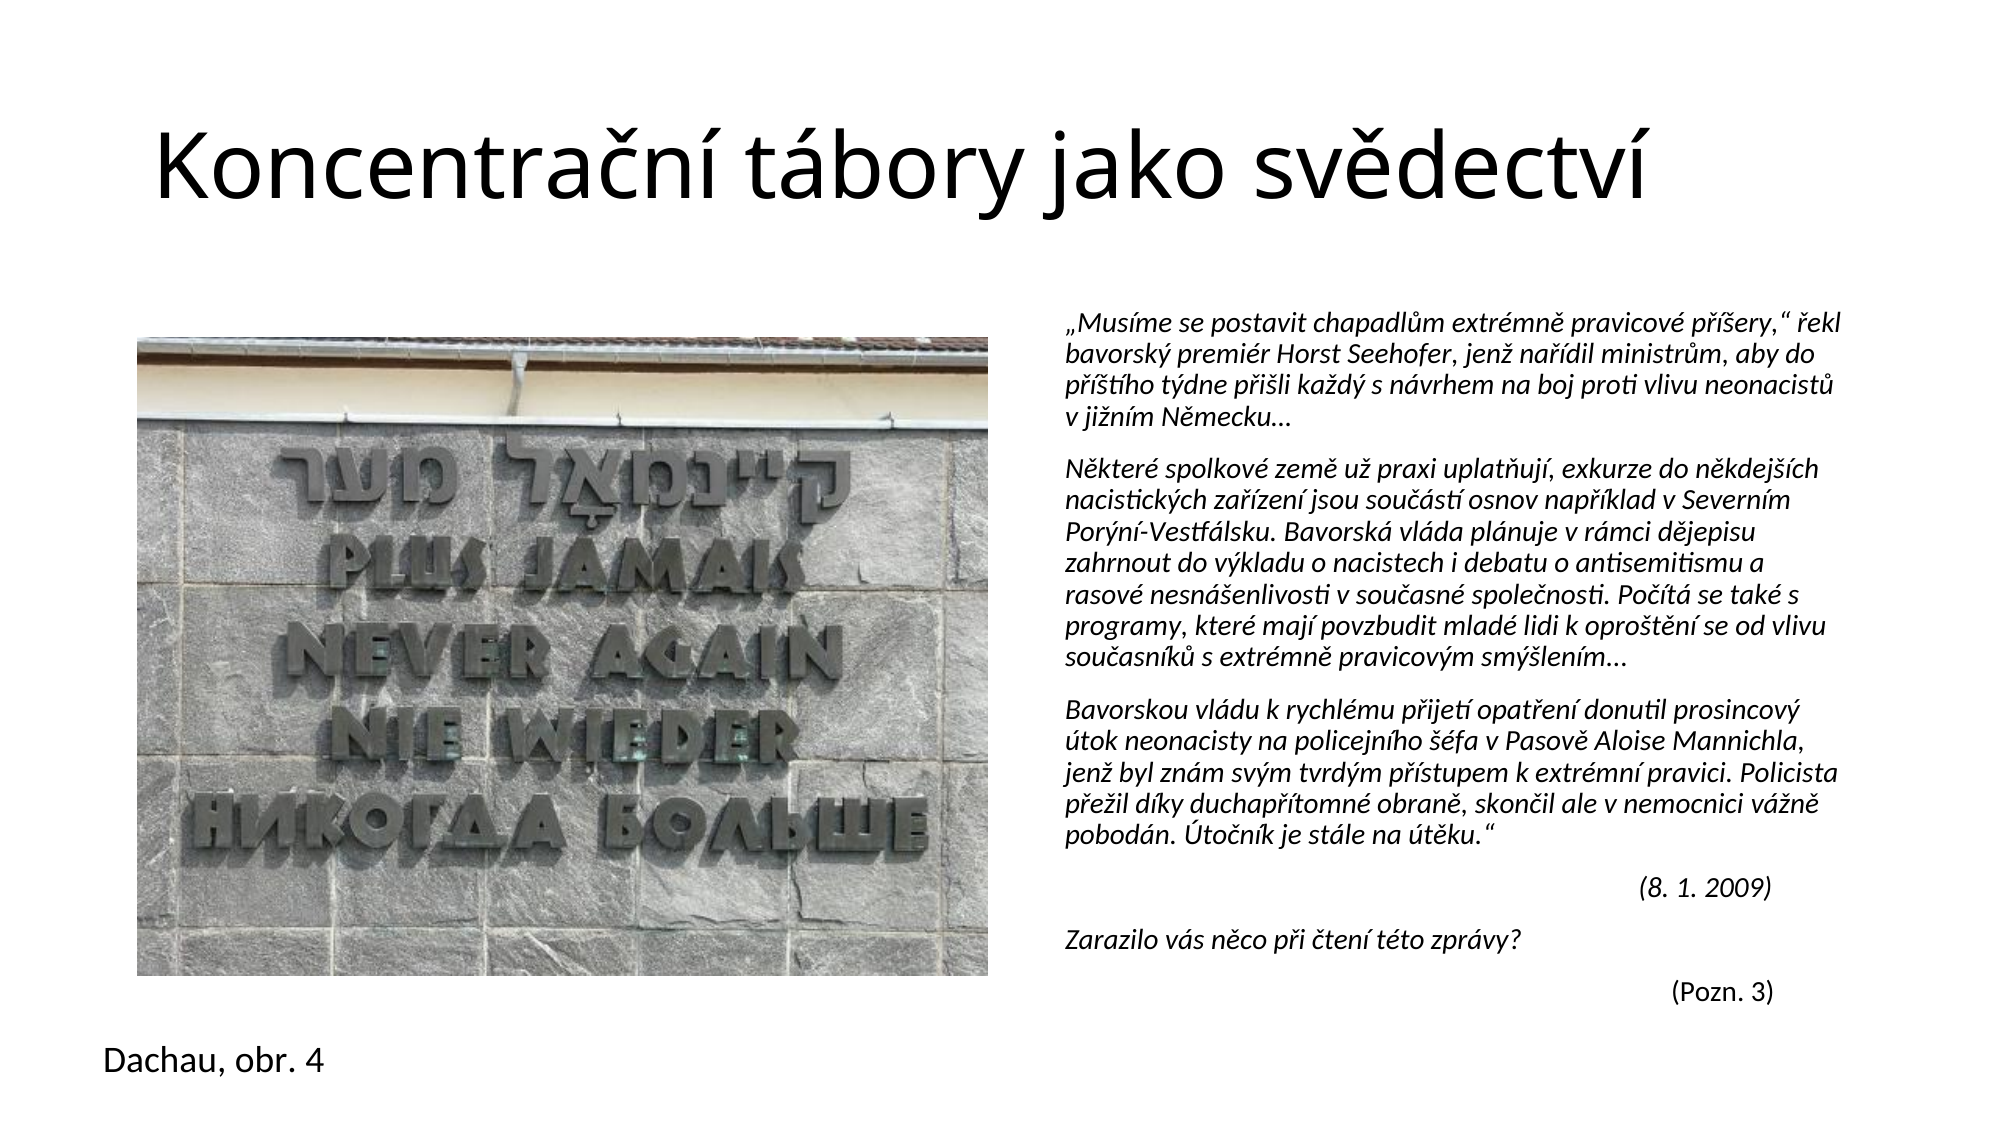

# Koncentrační tábory jako svědectví
	„Musíme se postavit chapadlům extrémně pravicové příšery,“ řekl bavorský premiér Horst Seehofer, jenž nařídil ministrům, aby do příštího týdne přišli každý s návrhem na boj proti vlivu neonacistů v jižním Německu…
 	Některé spolkové země už praxi uplatňují, exkurze do někdejších nacistických zařízení jsou součástí osnov například v Severním Porýní-Vestfálsku. Bavorská vláda plánuje v rámci dějepisu zahrnout do výkladu o nacistech i debatu o antisemitismu a rasové nesnášenlivosti v současné společnosti. Počítá se také s programy, které mají povzbudit mladé lidi k oproštění se od vlivu současníků s extrémně pravicovým smýšlením...
 	Bavorskou vládu k rychlému přijetí opatření donutil prosincový útok neonacisty na policejního šéfa v Pasově Aloise Mannichla, jenž byl znám svým tvrdým přístupem k extrémní pravici. Policista přežil díky duchapřítomné obraně, skončil ale v nemocnici vážně pobodán. Útočník je stále na útěku.“
 (8. 1. 2009)
	Zarazilo vás něco při čtení této zprávy?
 (Pozn. 3)
Dachau, obr. 4